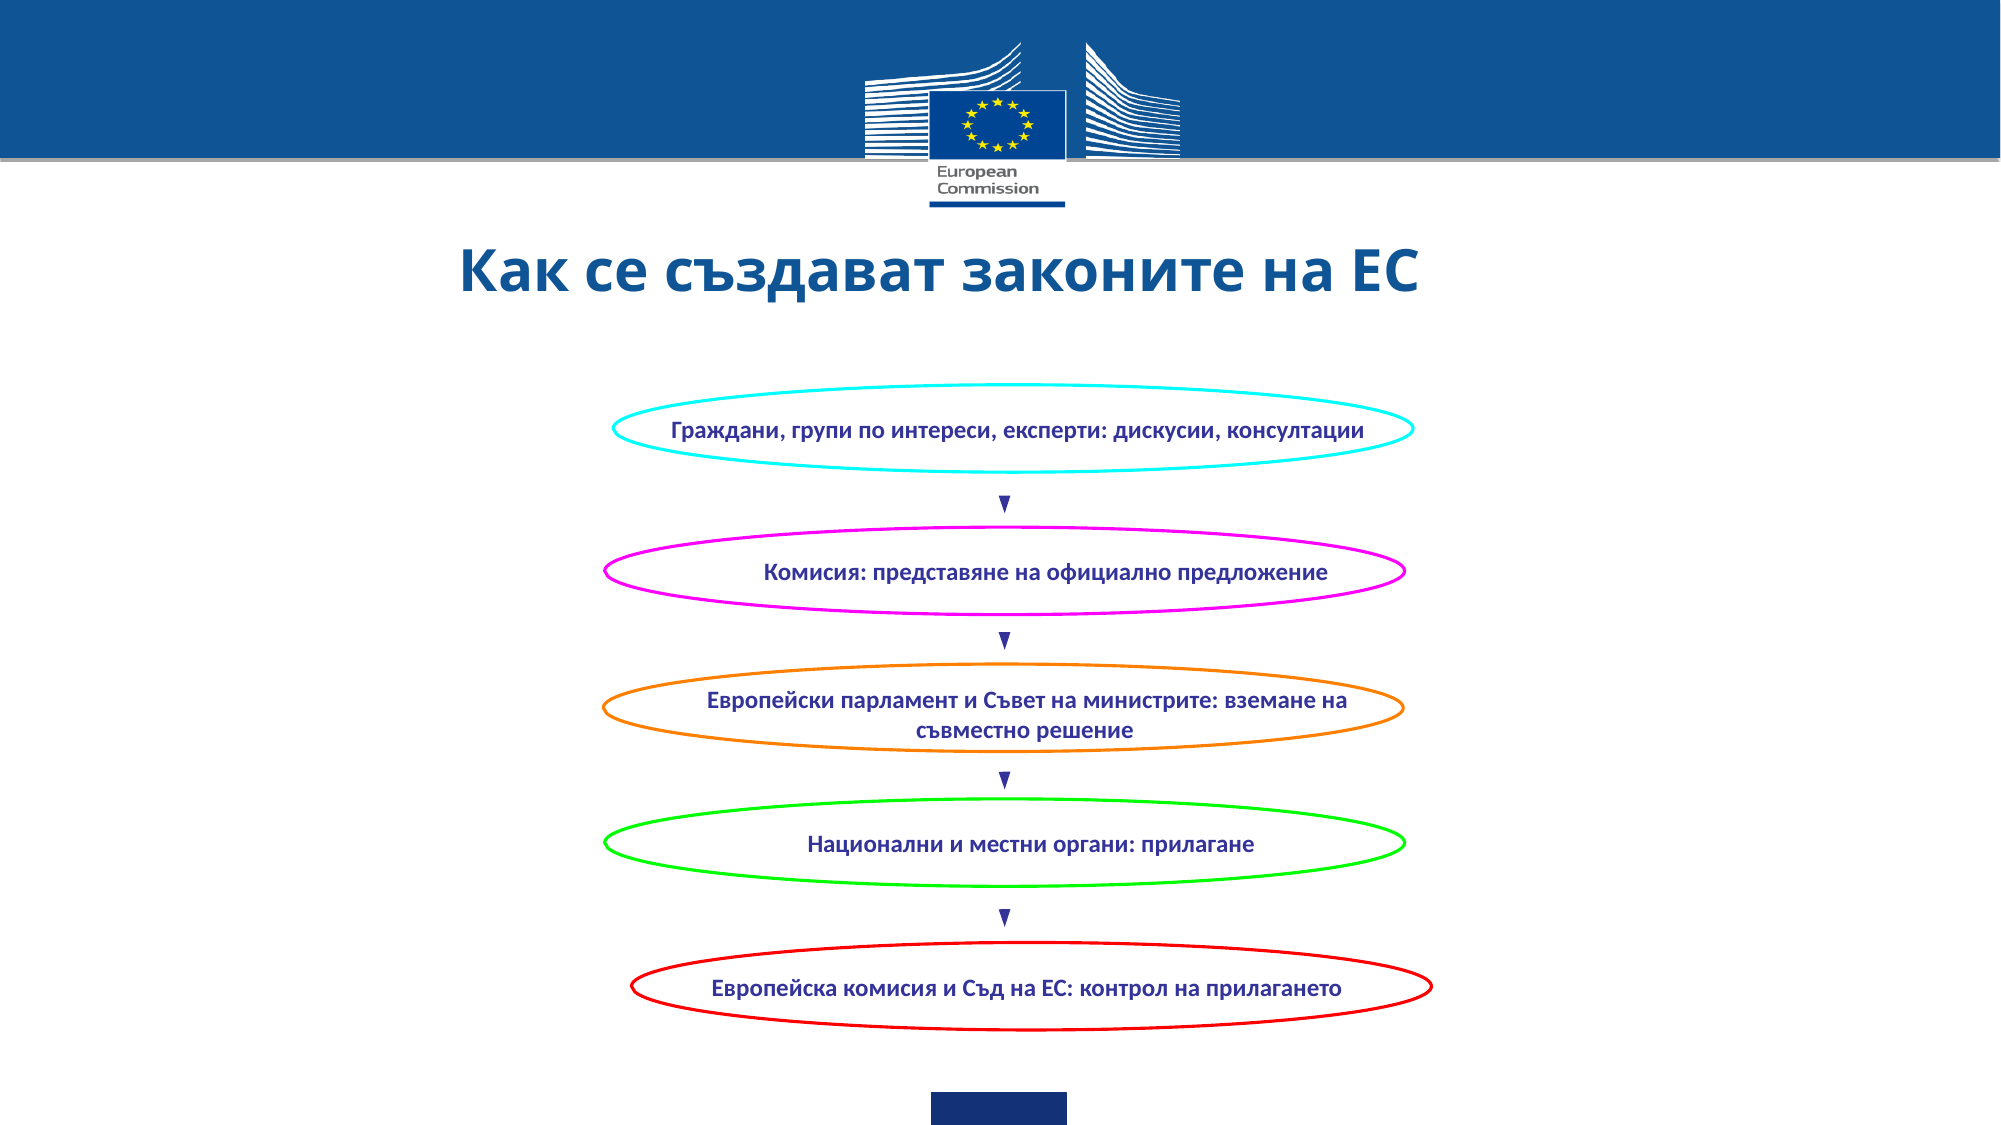

Как се създават законите на ЕС
Граждани, групи по интереси, експерти: дискусии, консултации
Комисия: представяне на официално предложение
Европейски парламент и Съвет на министрите: вземане на съвместно решение
Национални и местни органи: прилагане
Европейска комисия и Съд на ЕС: контрол на прилагането